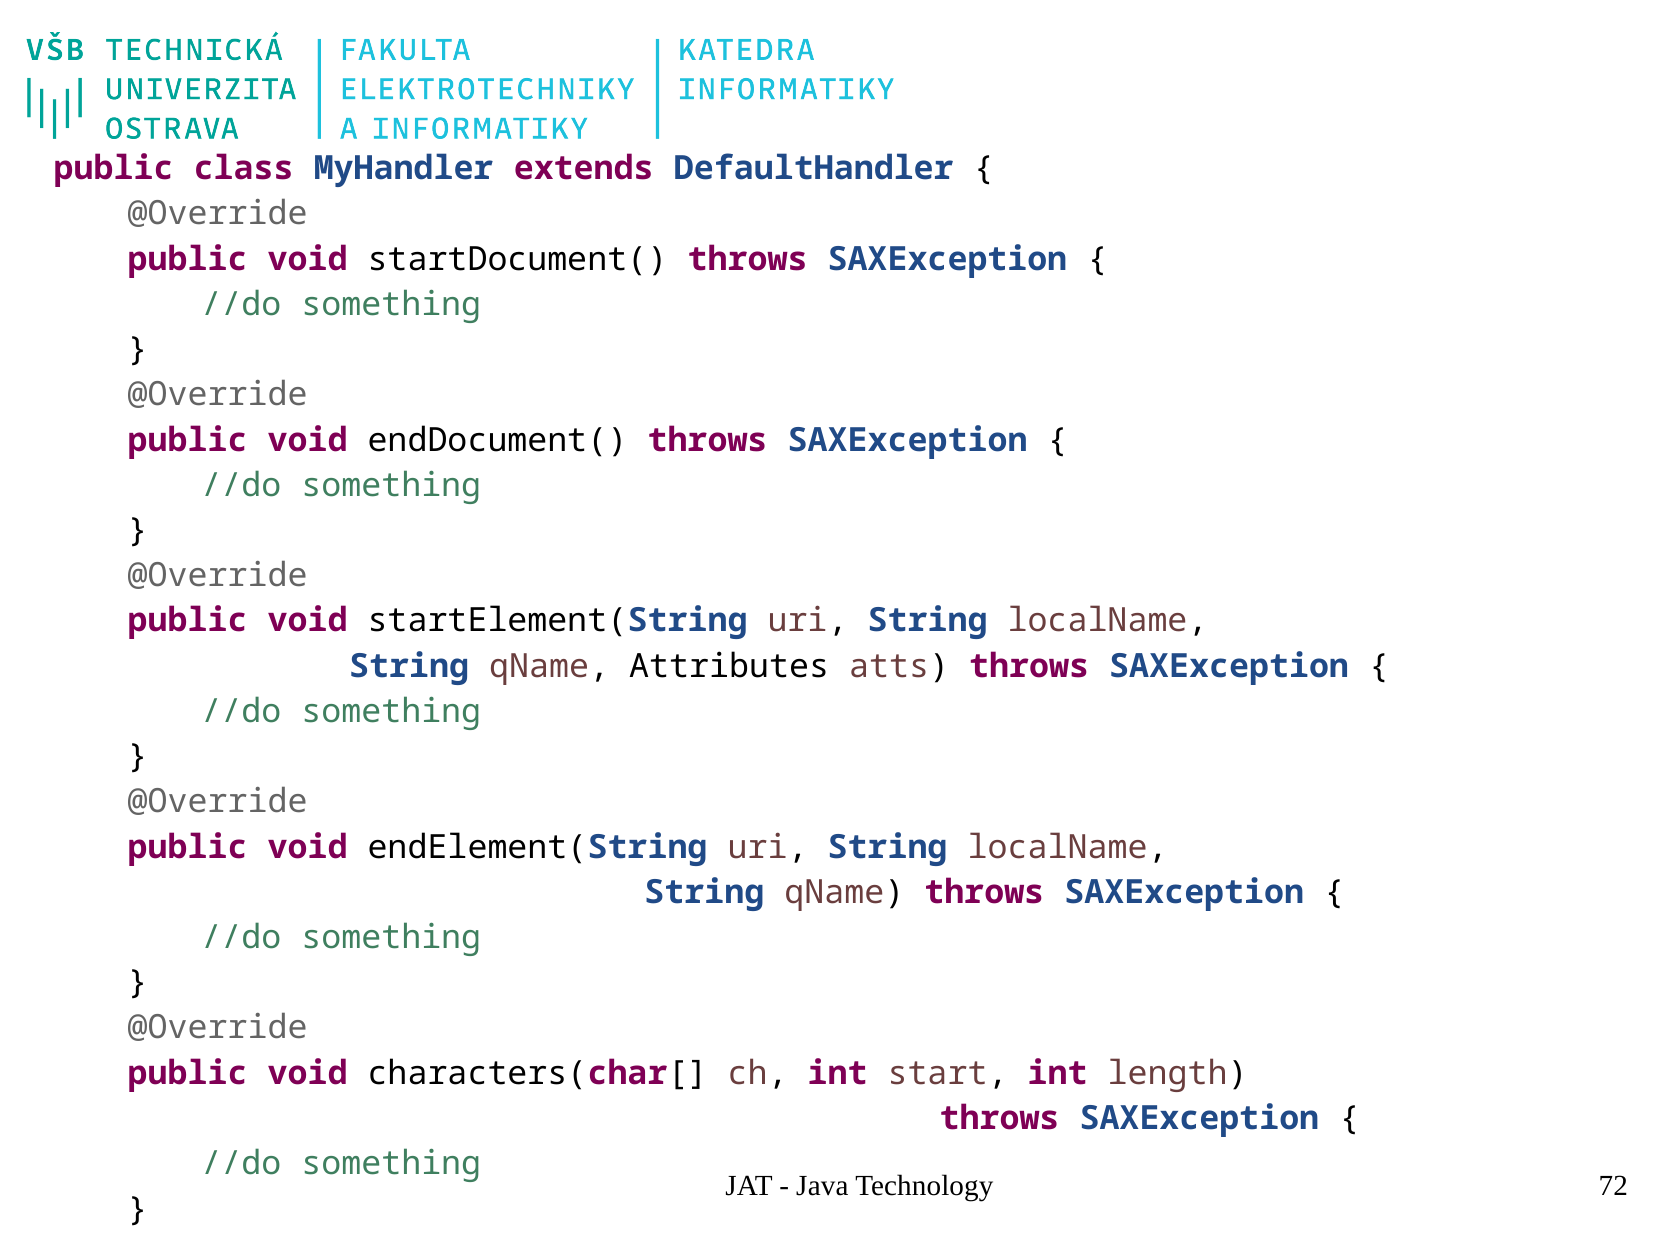

public class MyHandler extends DefaultHandler {
	@Override
	public void startDocument() throws SAXException {
		//do something
	}
	@Override
	public void endDocument() throws SAXException {
		//do something
	}
	@Override
	public void startElement(String uri, String localName,
				String qName, Attributes atts) throws SAXException {
		//do something
	}
	@Override
	public void endElement(String uri, String localName,
								String qName) throws SAXException {
		//do something
	}
	@Override
	public void characters(char[] ch, int start, int length)
												throws SAXException {
		//do something
	}
}
JAT - Java Technology
72